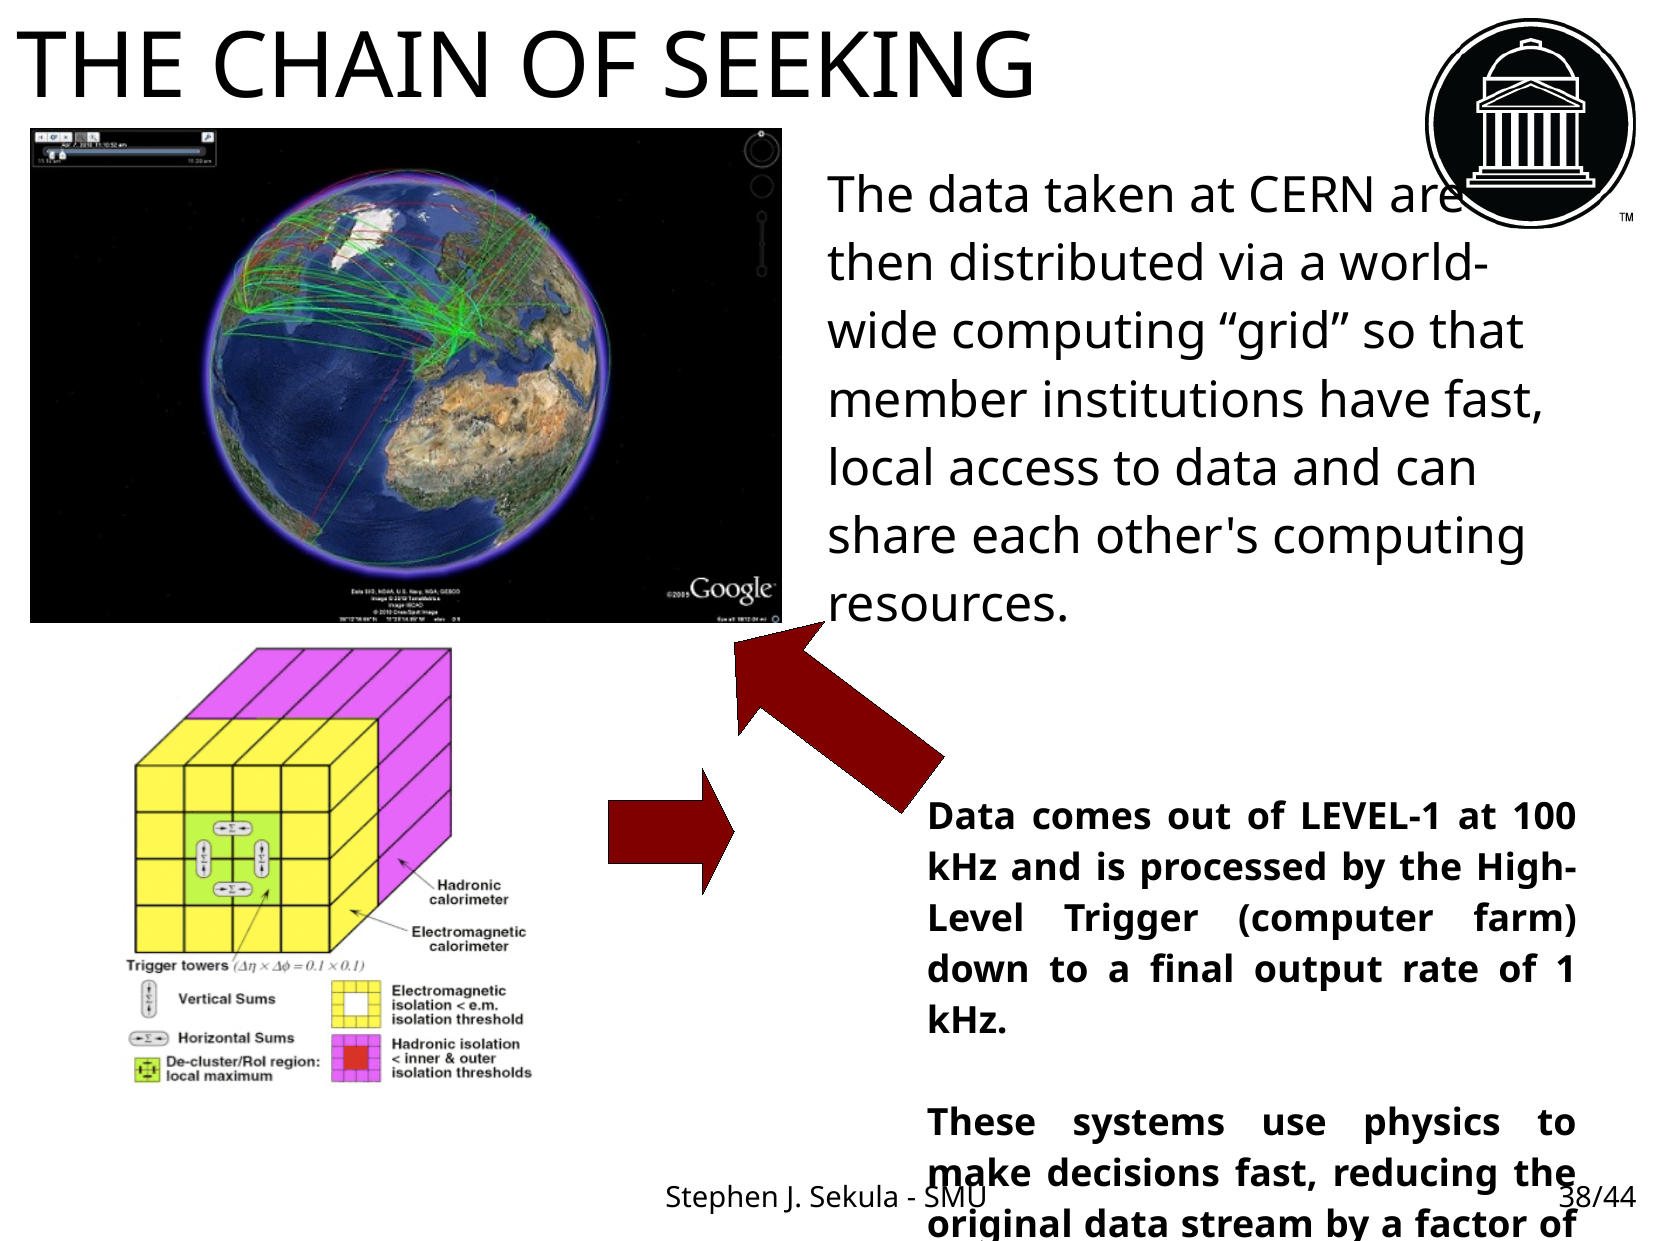

# THE CHAIN OF SEEKING
The data taken at CERN are
then distributed via a world-wide computing “grid” so that member institutions have fast, local access to data and can share each other's computing resources.
Data comes out of LEVEL-1 at 100 kHz and is processed by the High-Level Trigger (computer farm) down to a final output rate of 1 kHz.
These systems use physics to make decisions fast, reducing the original data stream by a factor of 40,000!
38
Stephen J. Sekula - SMU